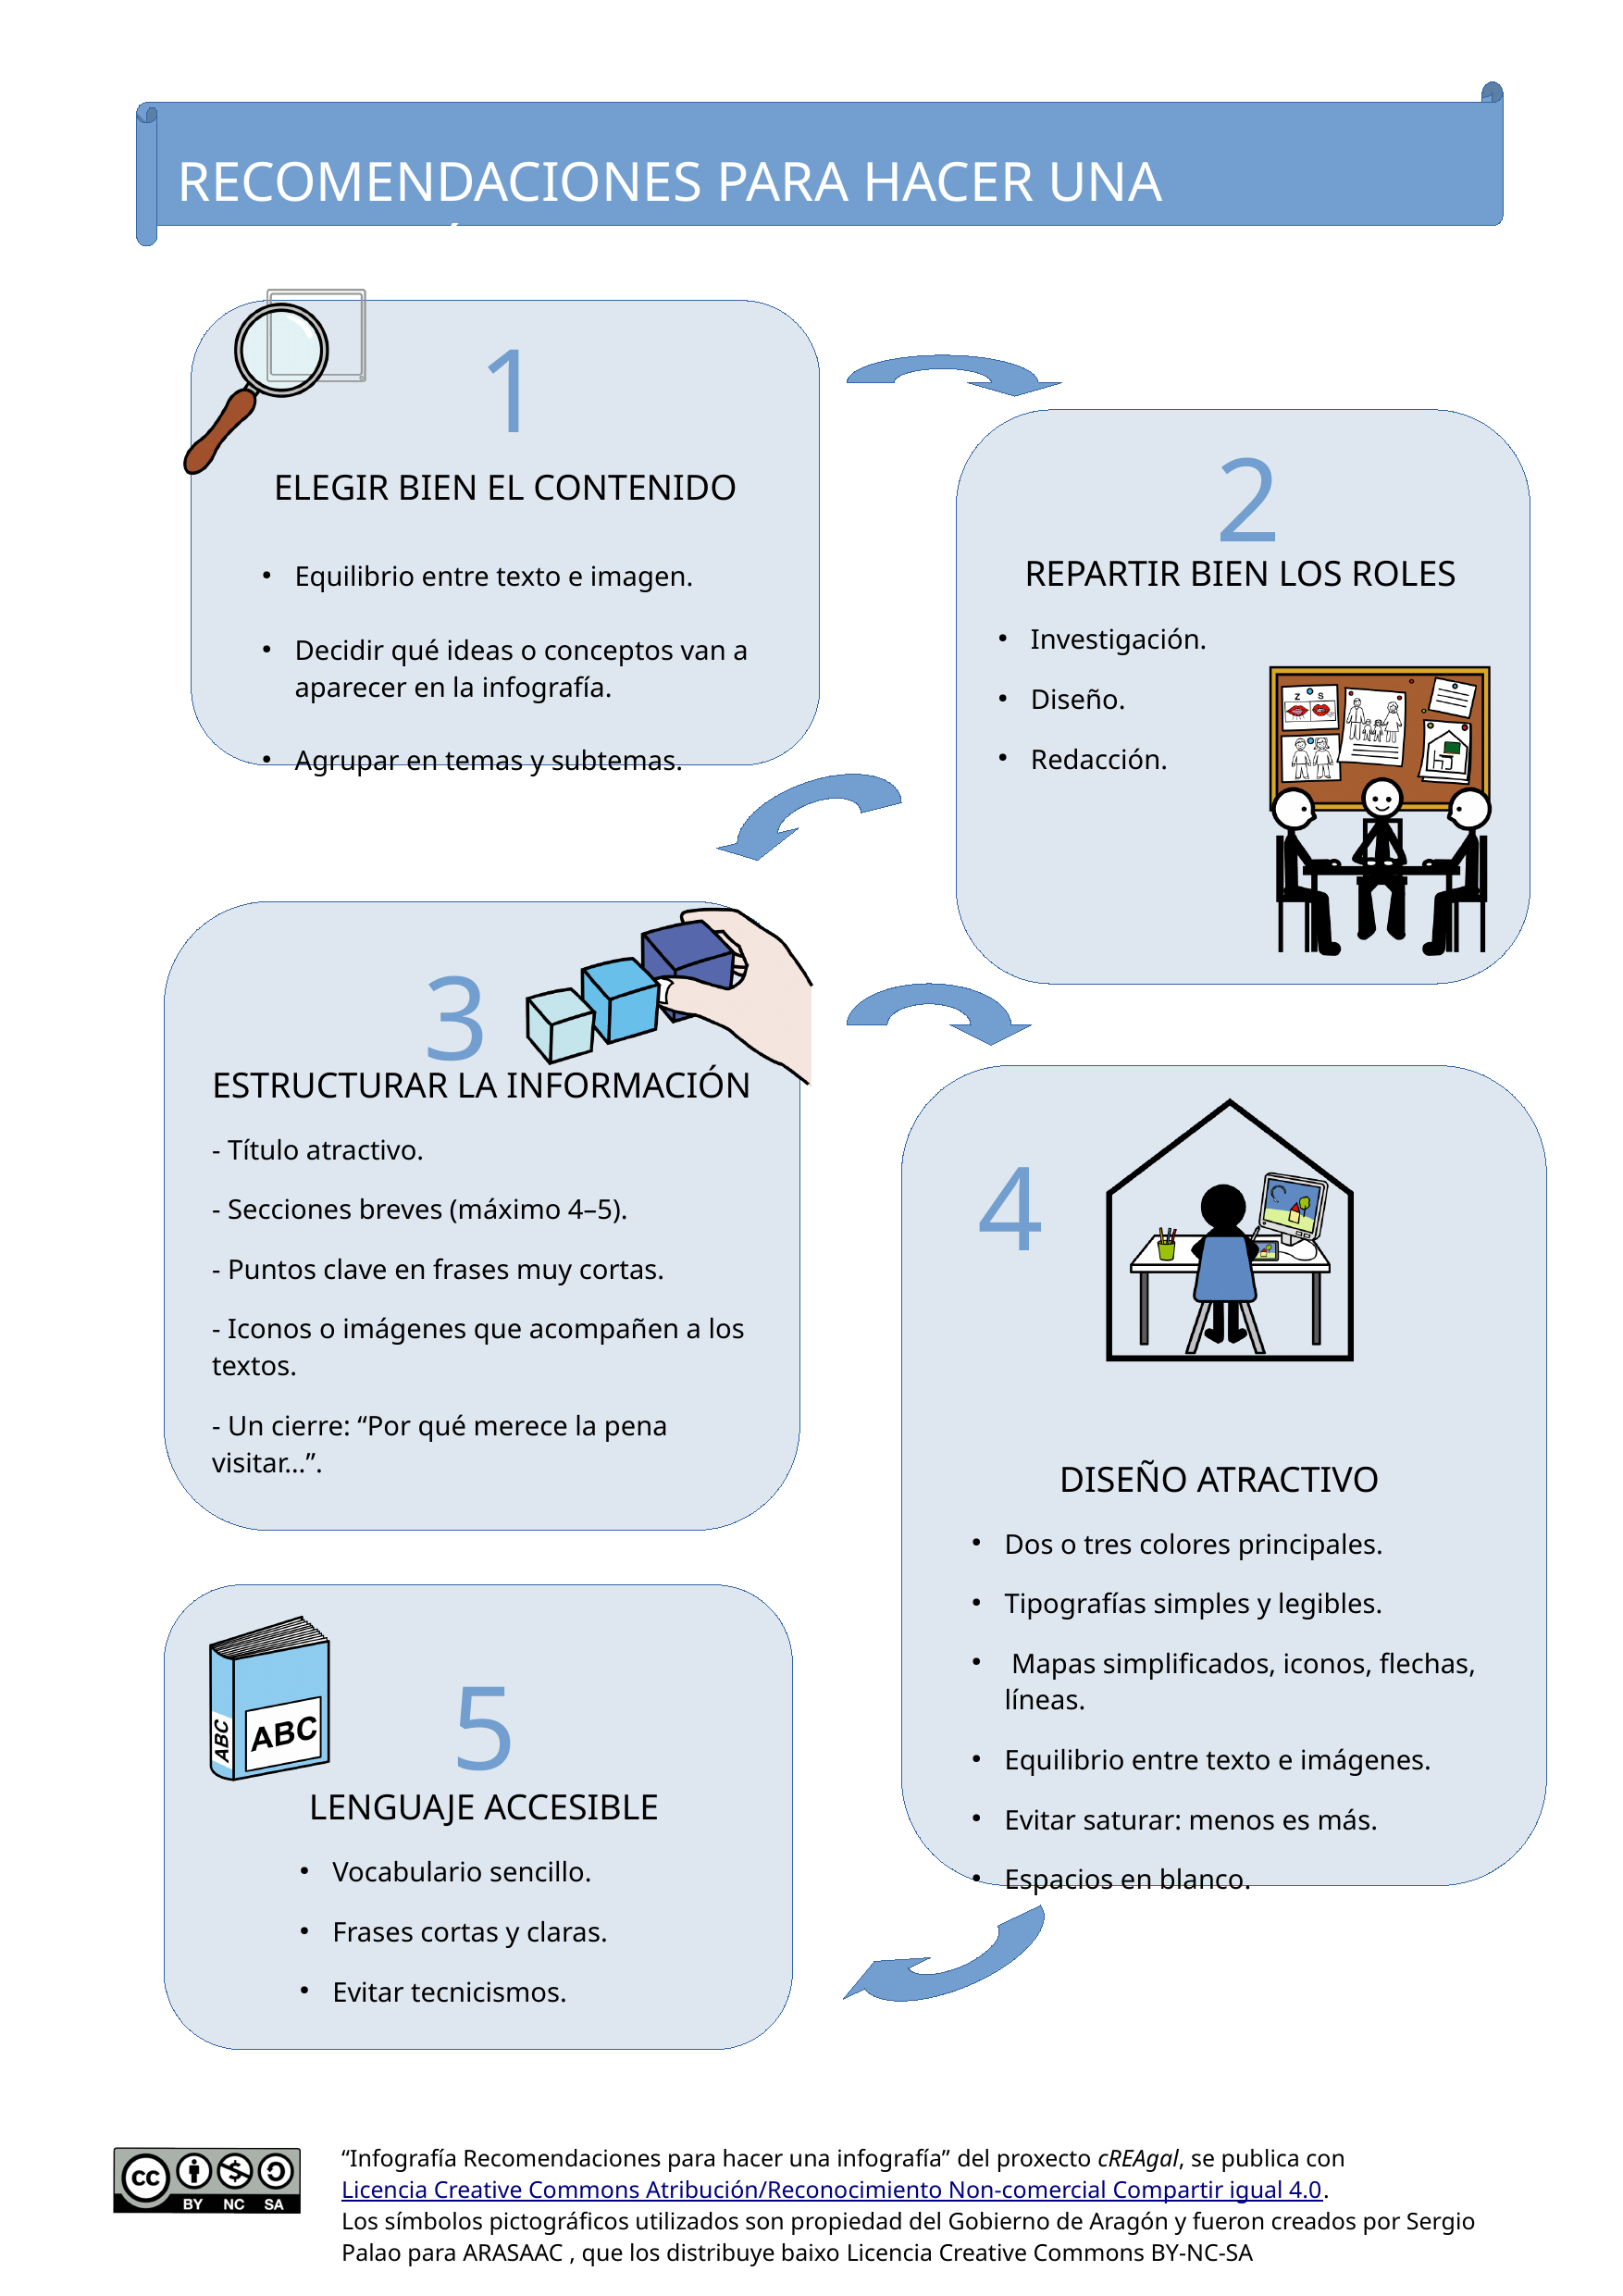

RECOMENDACIONES PARA HACER UNA INFOGRAFÍA
1
Investigación.
Diseño.
Redacción.
2
ELEGIR BIEN EL CONTENIDO
Equilibrio entre texto e imagen.
Decidir qué ideas o conceptos van a aparecer en la infografía.
Agrupar en temas y subtemas.
REPARTIR BIEN LOS ROLES
ESTRUCTURAR LA INFORMACIÓN
- Título atractivo.
- Secciones breves (máximo 4–5).
- Puntos clave en frases muy cortas.
- Iconos o imágenes que acompañen a los textos.
- Un cierre: “Por qué merece la pena visitar…”.
3
DISEÑO ATRACTIVO
Dos o tres colores principales.
Tipografías simples y legibles.
 Mapas simplificados, iconos, flechas, líneas.
Equilibrio entre texto e imágenes.
Evitar saturar: menos es más.
Espacios en blanco.
4
5
 LENGUAJE ACCESIBLE
Vocabulario sencillo.
Frases cortas y claras.
Evitar tecnicismos.
“Infografía Recomendaciones para hacer una infografía” del proxecto cREAgal, se publica con Licencia Creative Commons Atribución/Reconocimiento Non-comercial Compartir igual 4.0.
Los símbolos pictográficos utilizados son propiedad del Gobierno de Aragón y fueron creados por Sergio Palao para ARASAAC , que los distribuye baixo Licencia Creative Commons BY-NC-SA